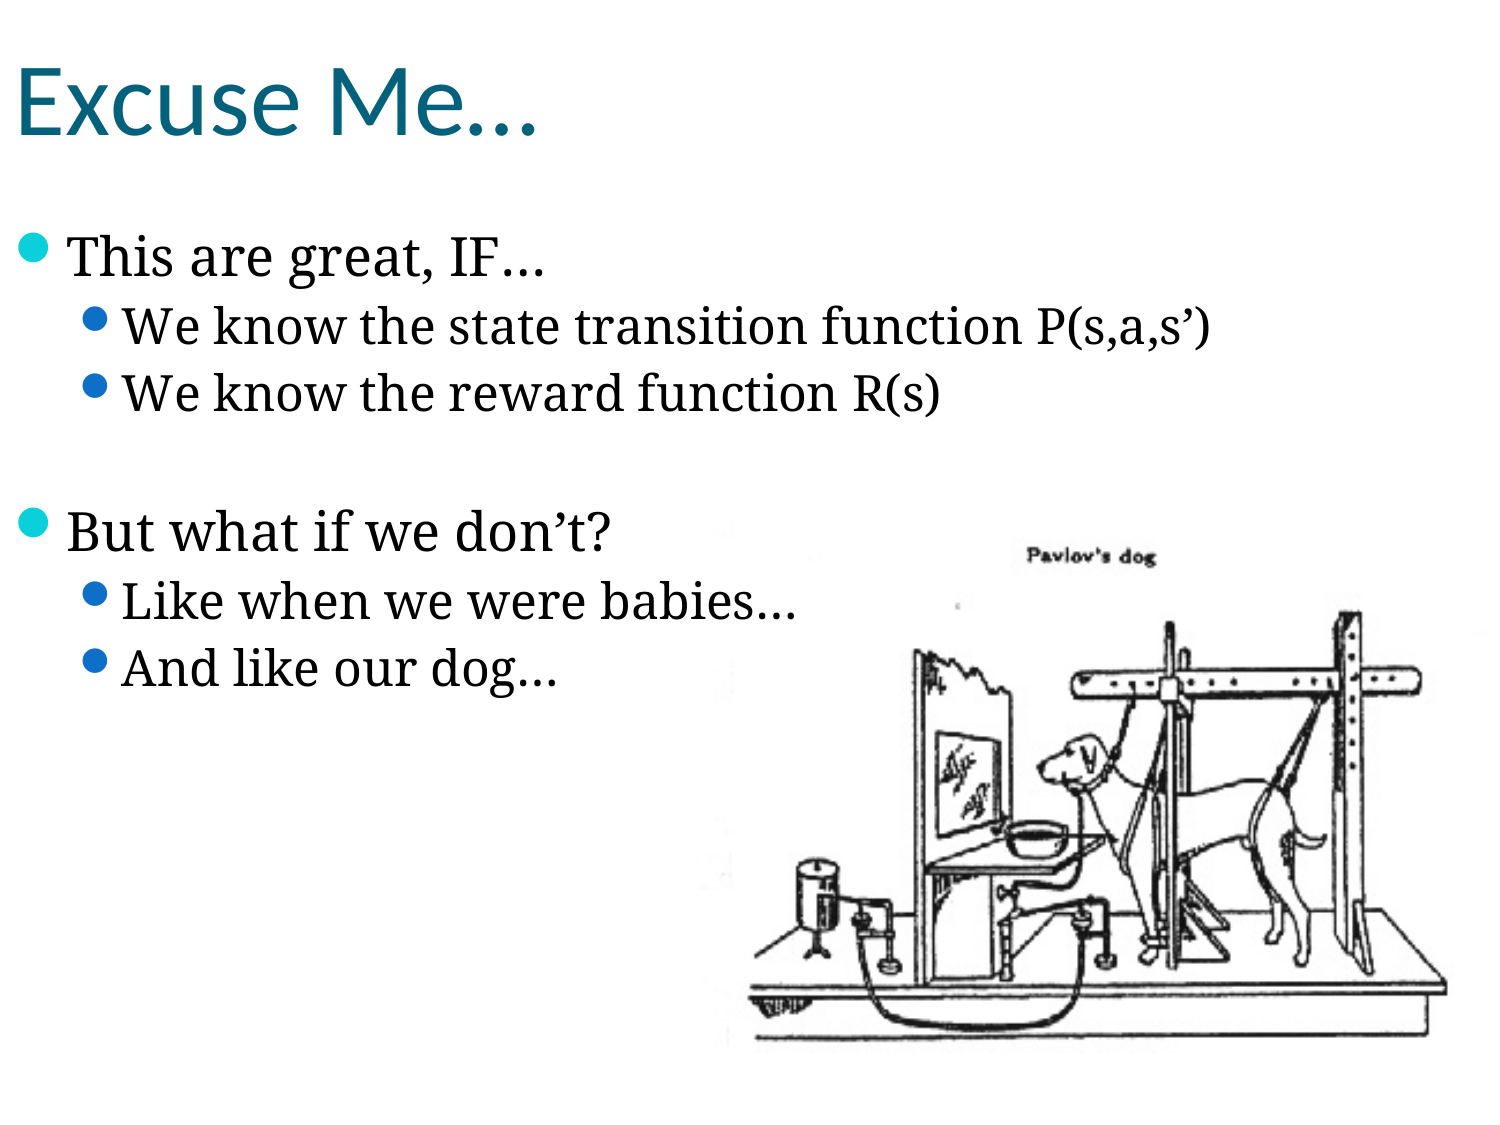

# Excuse Me…
This are great, IF…
We know the state transition function P(s,a,s’)
We know the reward function R(s)
But what if we don’t?
Like when we were babies…
And like our dog…